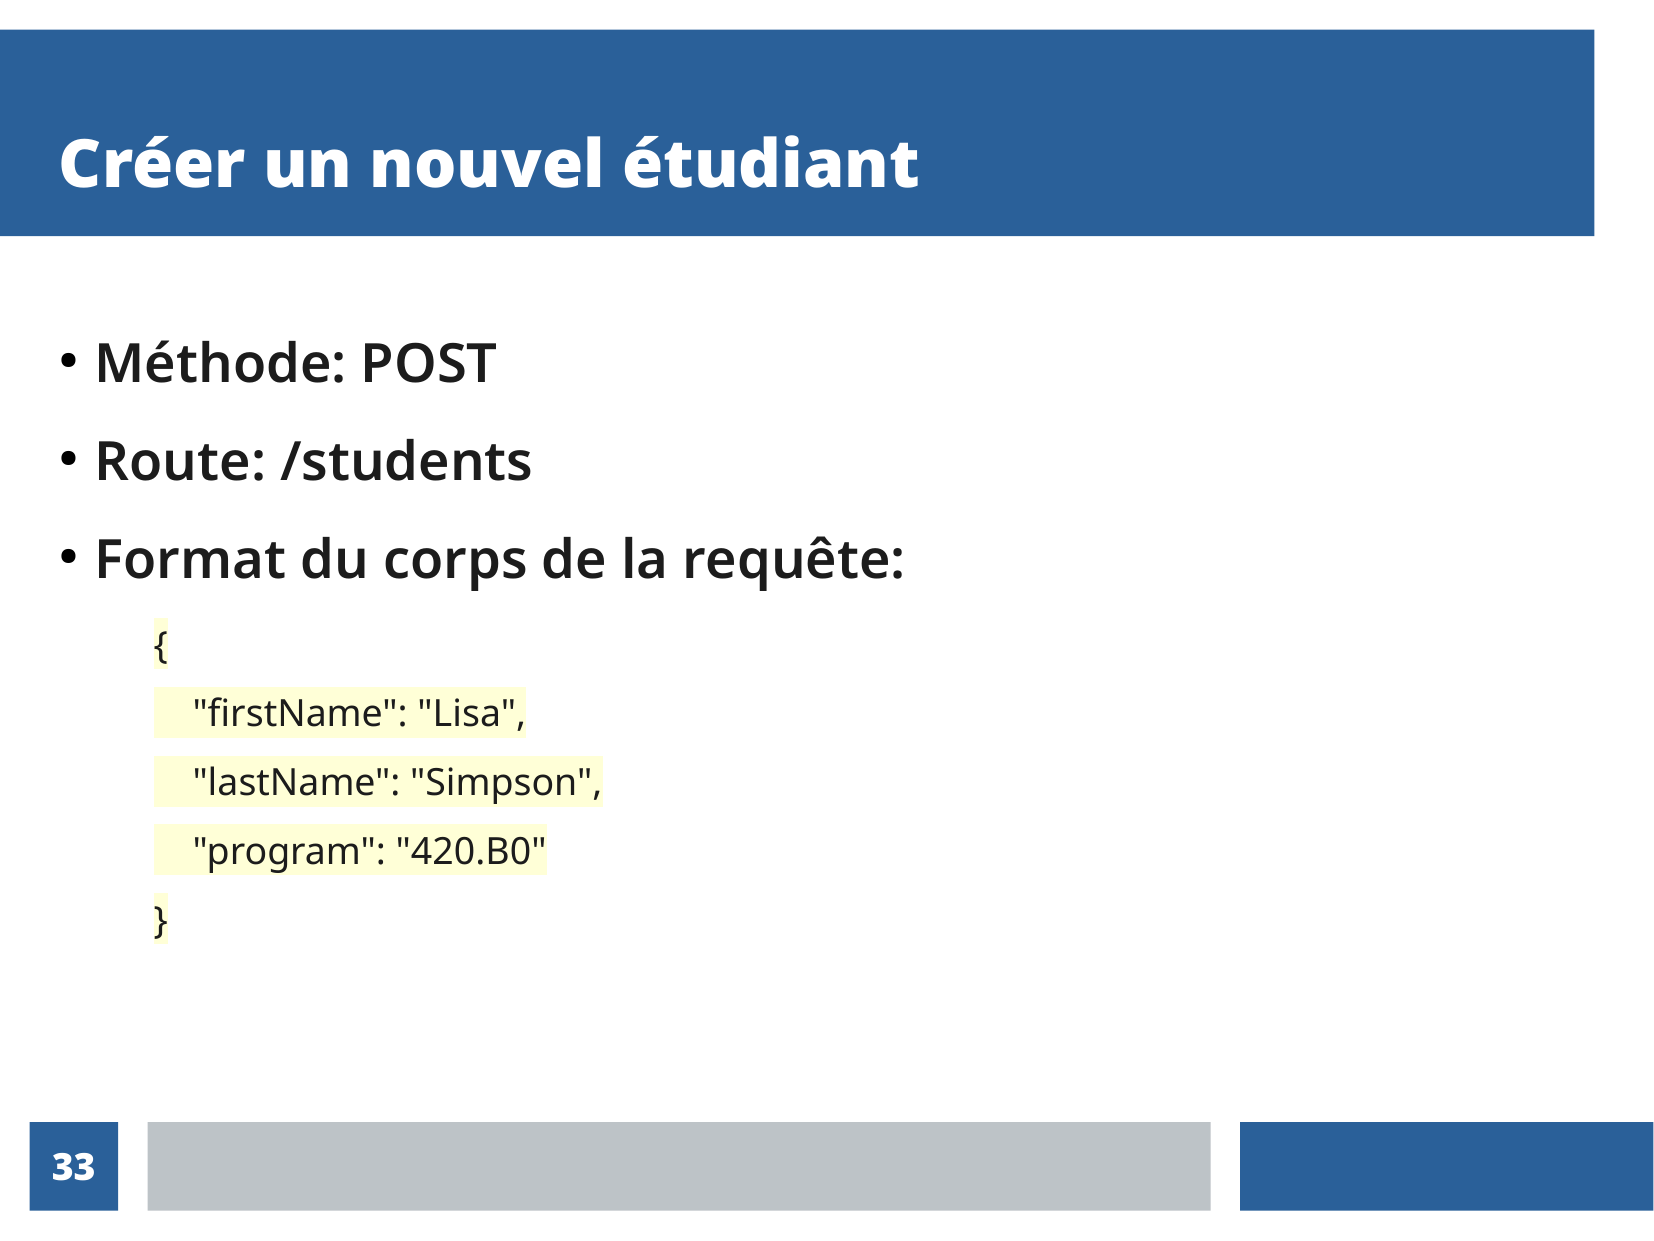

# Créer un nouvel étudiant
Méthode: POST
Route: /students
Format du corps de la requête:
{
 "firstName": "Lisa",
 "lastName": "Simpson",
 "program": "420.B0"
}
33